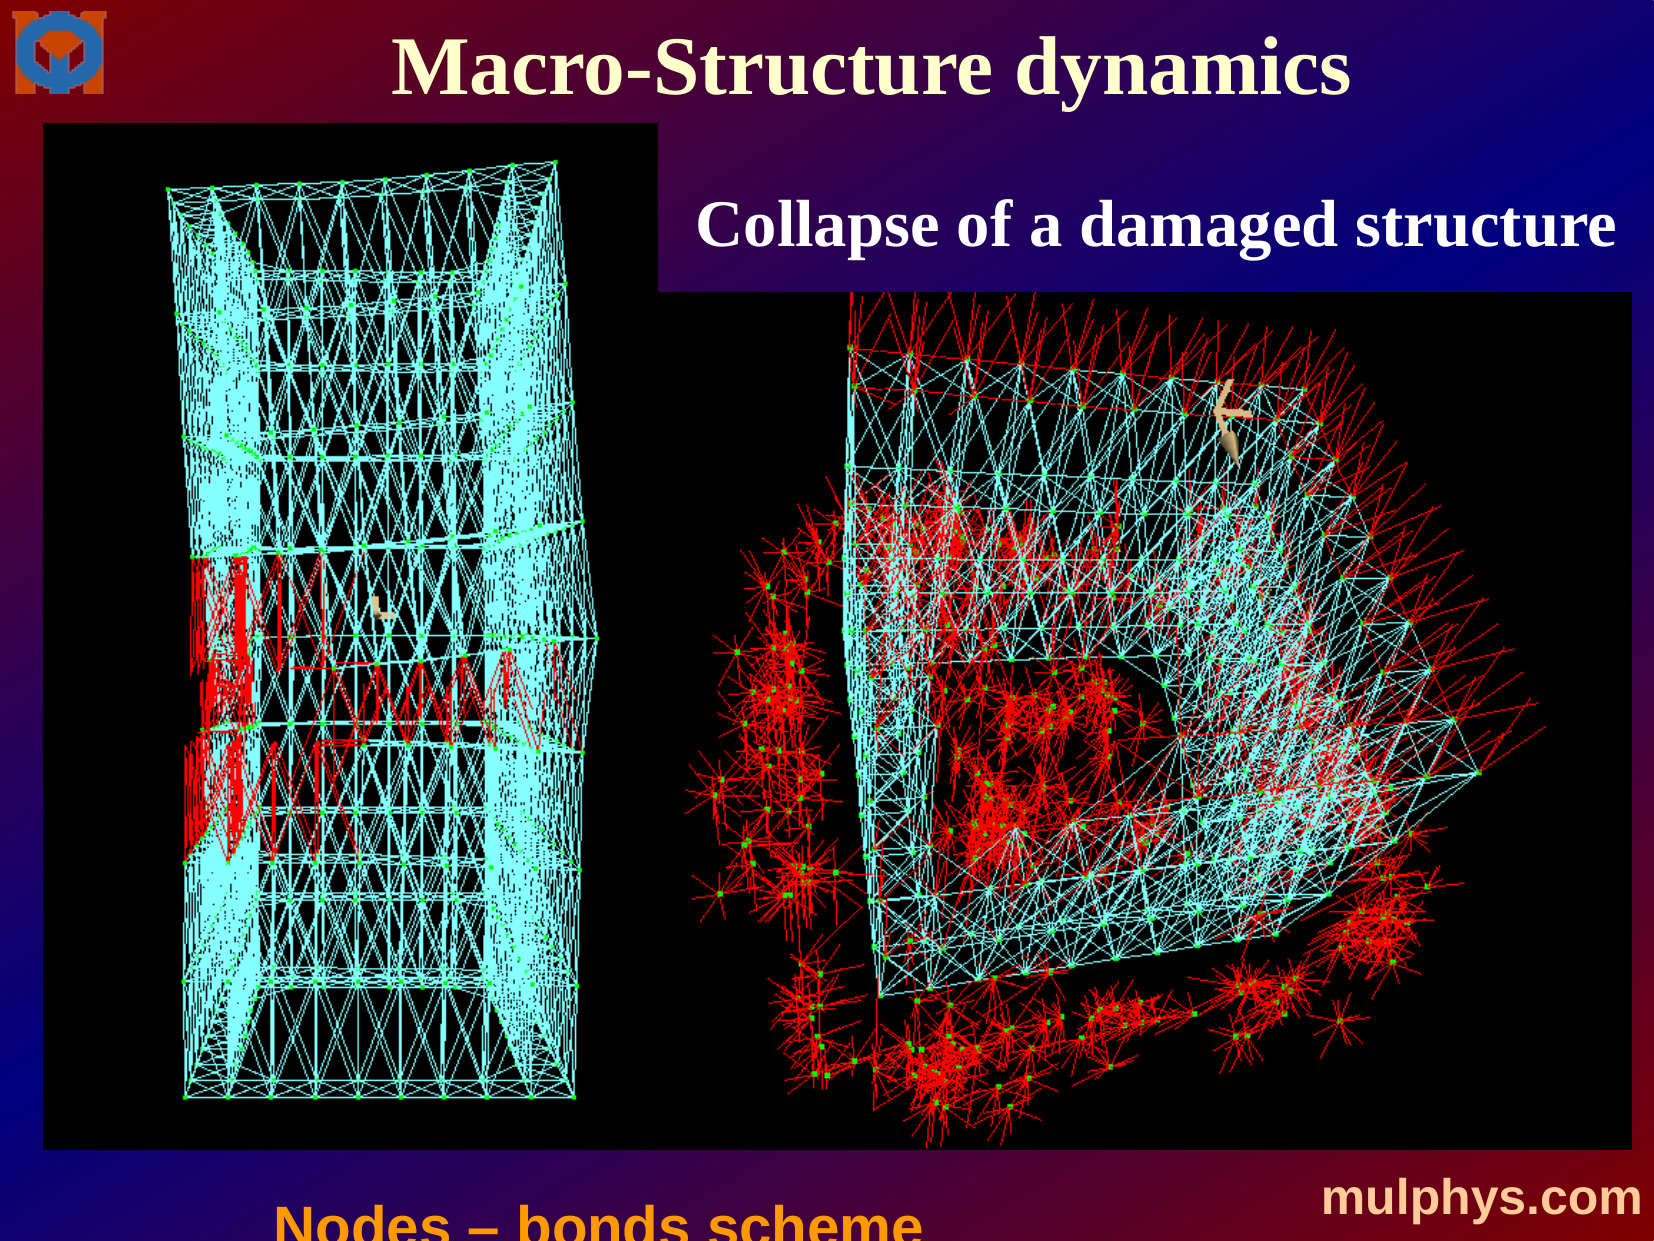

Macro-Structure dynamics
Collapse of a damaged structure
Nodes – bonds scheme
mulphys.com